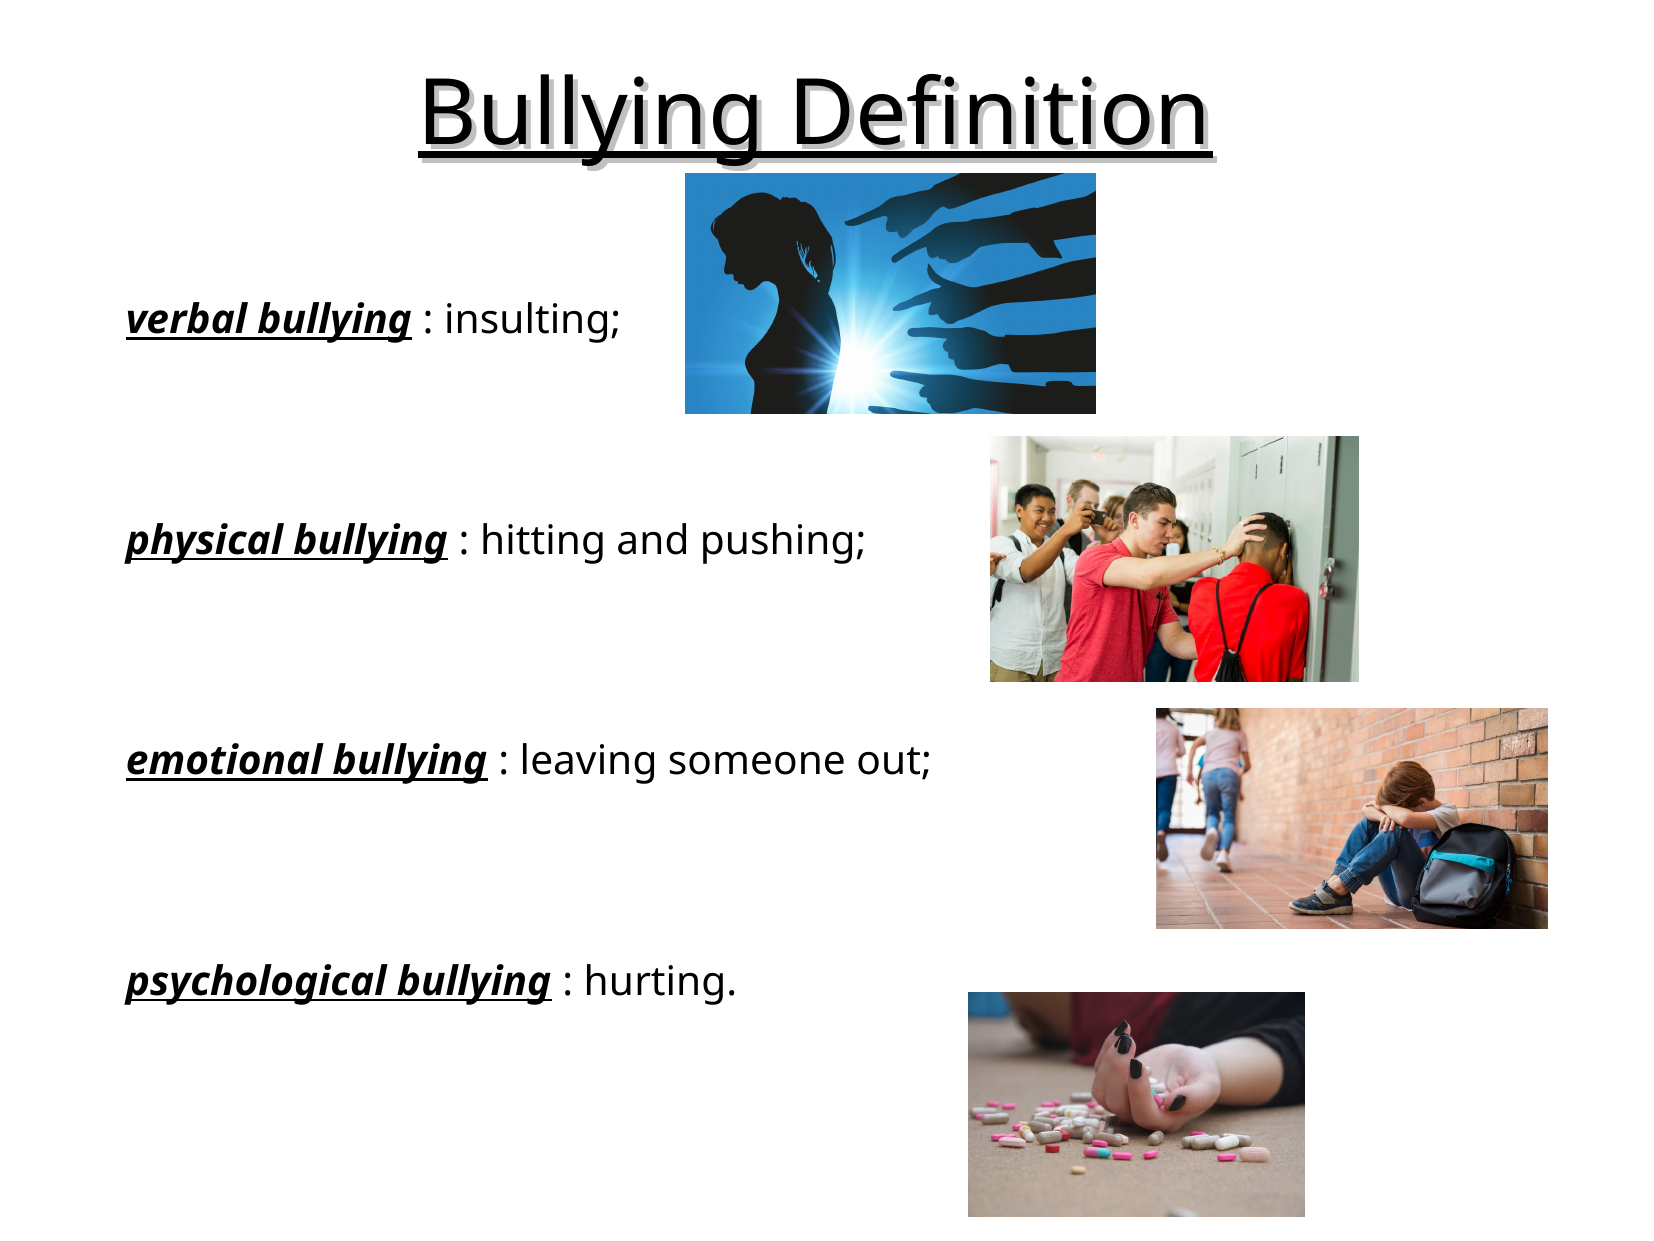

# Bullying Definition
verbal bullying : insulting;
physical bullying : hitting and pushing;
emotional bullying : leaving someone out;
psychological bullying : hurting.